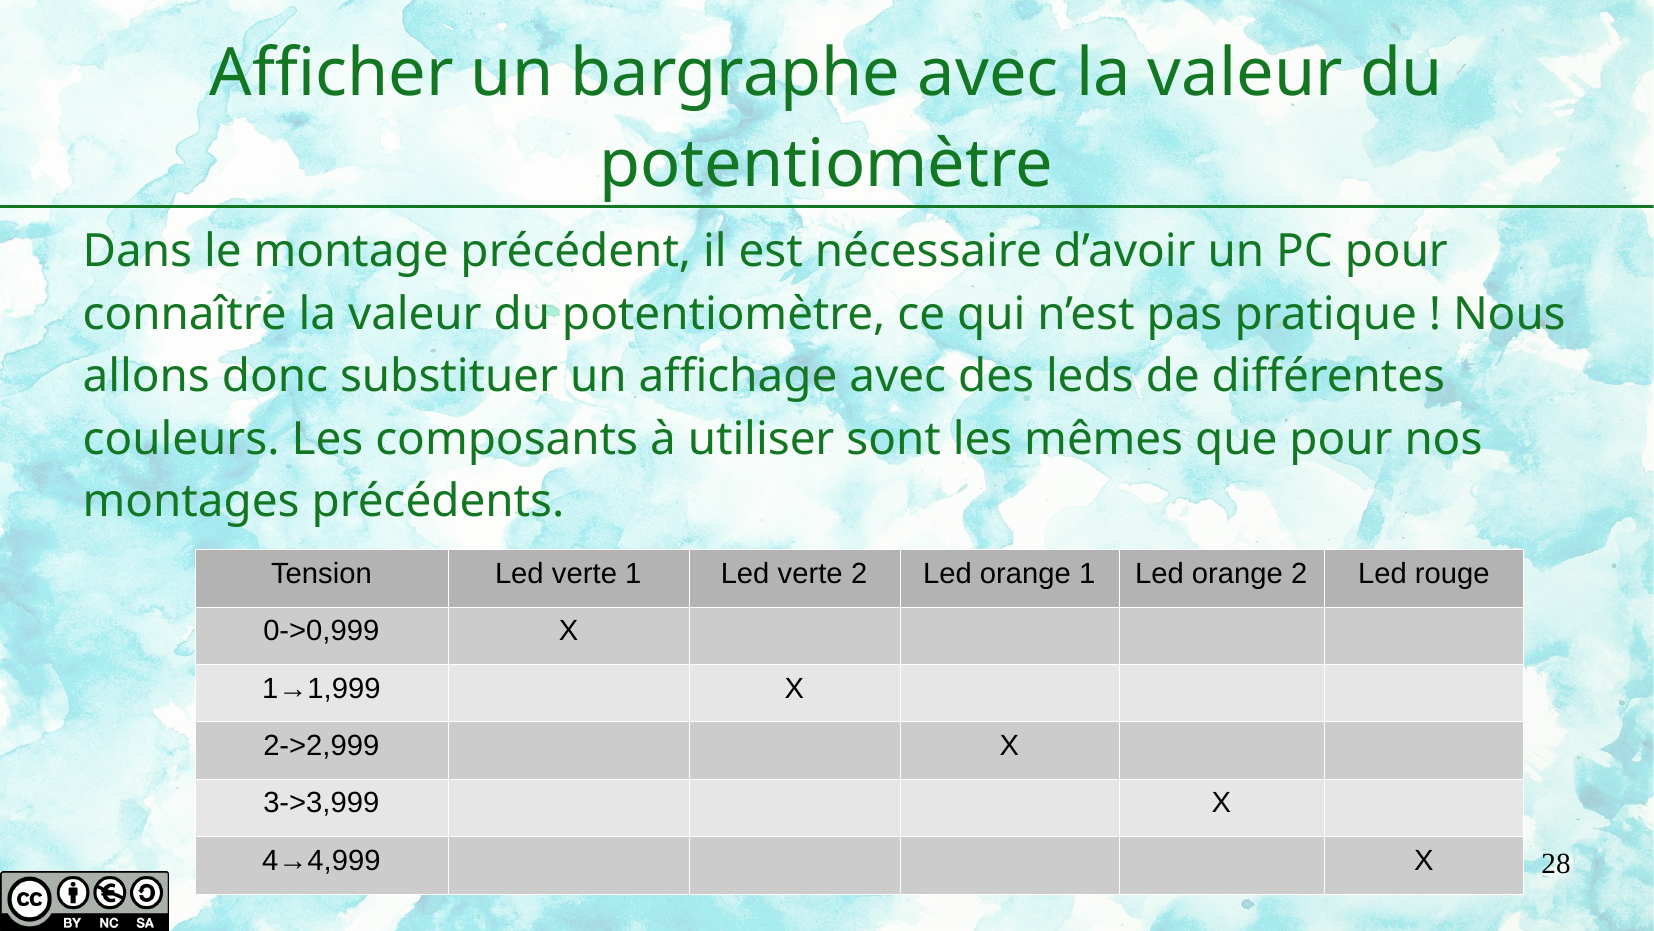

# Afficher un bargraphe avec la valeur du potentiomètre
Dans le montage précédent, il est nécessaire d’avoir un PC pour connaître la valeur du potentiomètre, ce qui n’est pas pratique ! Nous allons donc substituer un affichage avec des leds de différentes couleurs. Les composants à utiliser sont les mêmes que pour nos montages précédents.
| Tension | Led verte 1 | Led verte 2 | Led orange 1 | Led orange 2 | Led rouge |
| --- | --- | --- | --- | --- | --- |
| 0->0,999 | X | | | | |
| 1→1,999 | | X | | | |
| 2->2,999 | | | X | | |
| 3->3,999 | | | | X | |
| 4→4,999 | | | | | X |
28